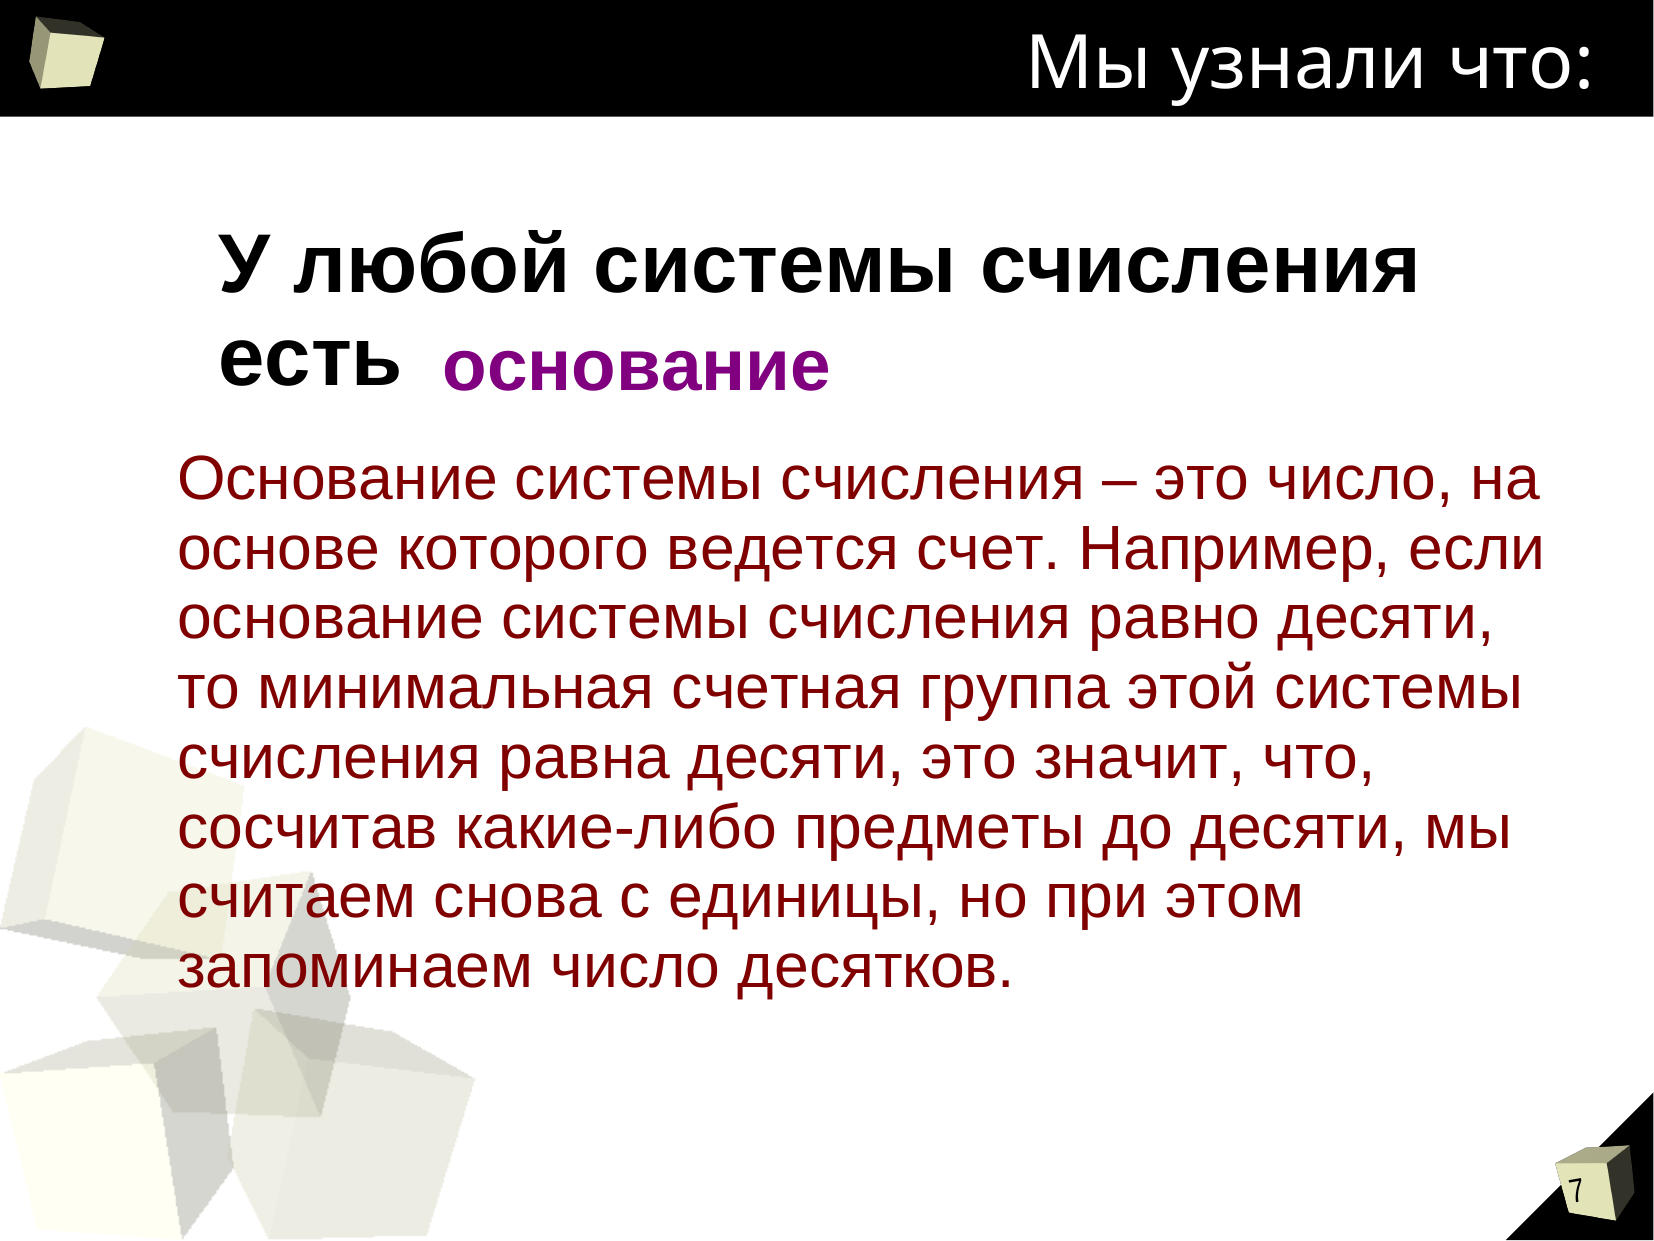

# Мы узнали что:
У любой системы счисления есть
основание
Основание системы счисления – это число, на основе которого ведется счет. Например, если основание системы счисления равно десяти, то минимальная счетная группа этой системы счисления равна десяти, это значит, что, сосчитав какие-либо предметы до десяти, мы считаем снова с единицы, но при этом запоминаем число десятков.